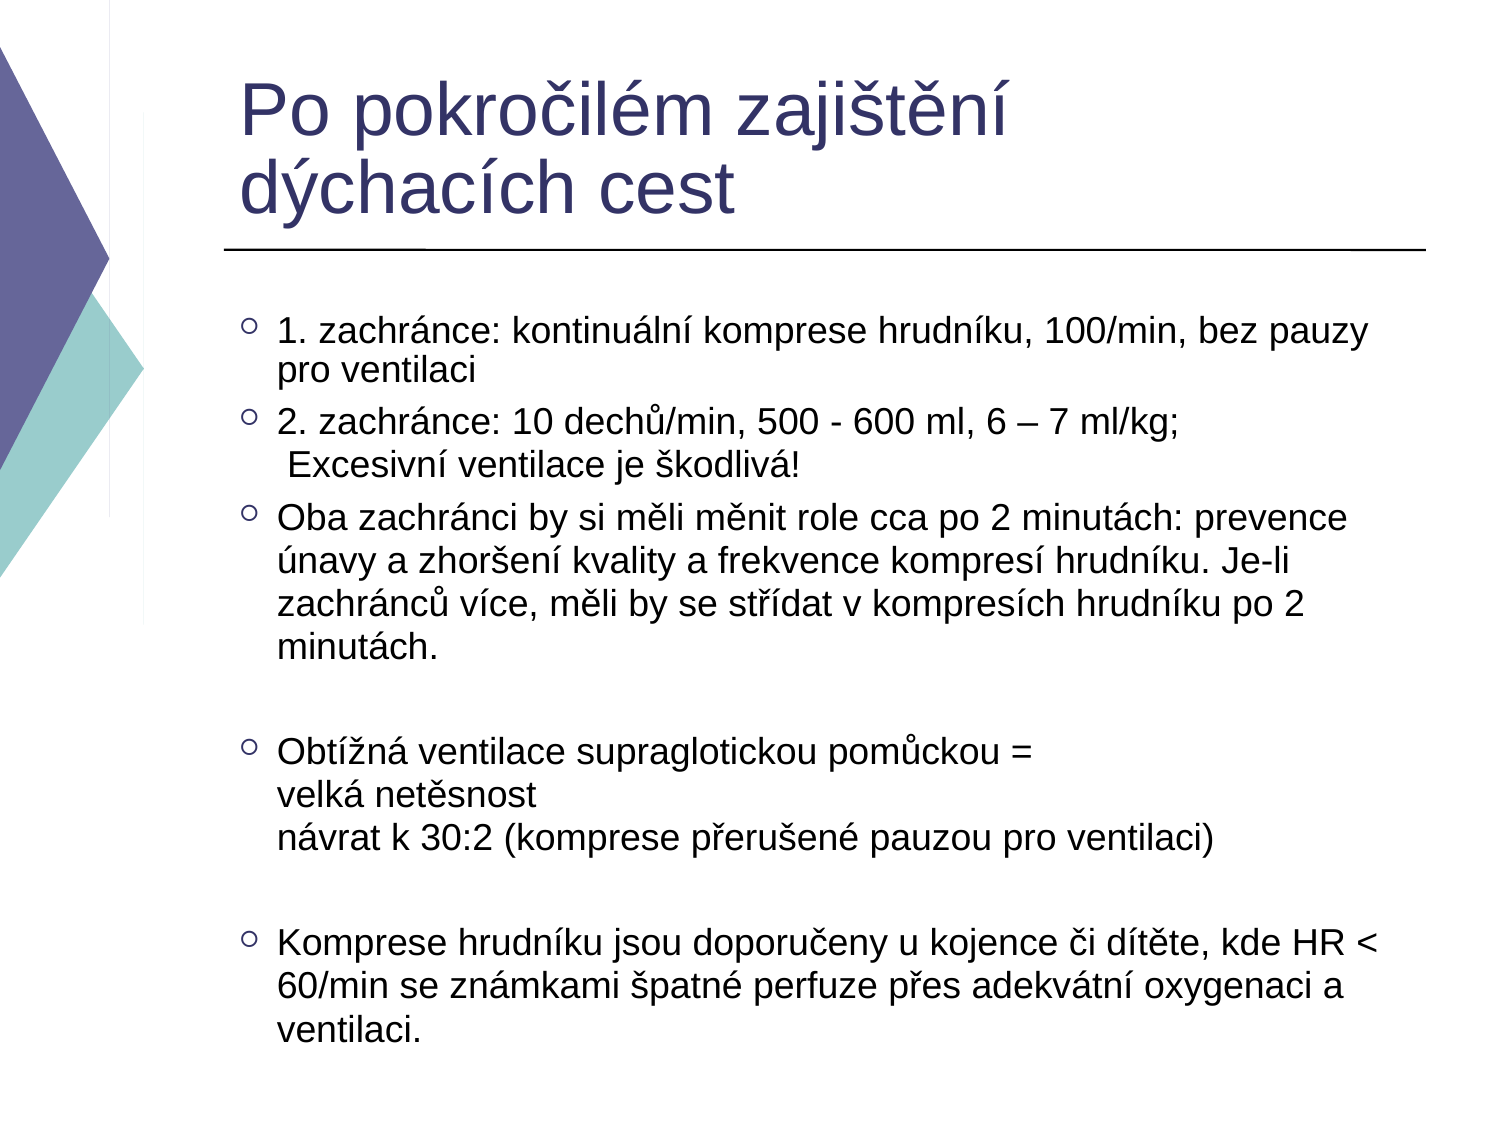

# Po pokročilém zajištění dýchacích cest
1. zachránce: kontinuální komprese hrudníku, 100/min, bez pauzy pro ventilaci
2. zachránce: 10 dechů/min, 500 - 600 ml, 6 – 7 ml/kg;
 Excesivní ventilace je škodlivá!
Oba zachránci by si měli měnit role cca po 2 minutách: prevence únavy a zhoršení kvality a frekvence kompresí hrudníku. Je-li zachránců více, měli by se střídat v kompresích hrudníku po 2 minutách.
Obtížná ventilace supraglotickou pomůckou =
velká netěsnost
návrat k 30:2 (komprese přerušené pauzou pro ventilaci)
Komprese hrudníku jsou doporučeny u kojence či dítěte, kde HR < 60/min se známkami špatné perfuze přes adekvátní oxygenaci a ventilaci.